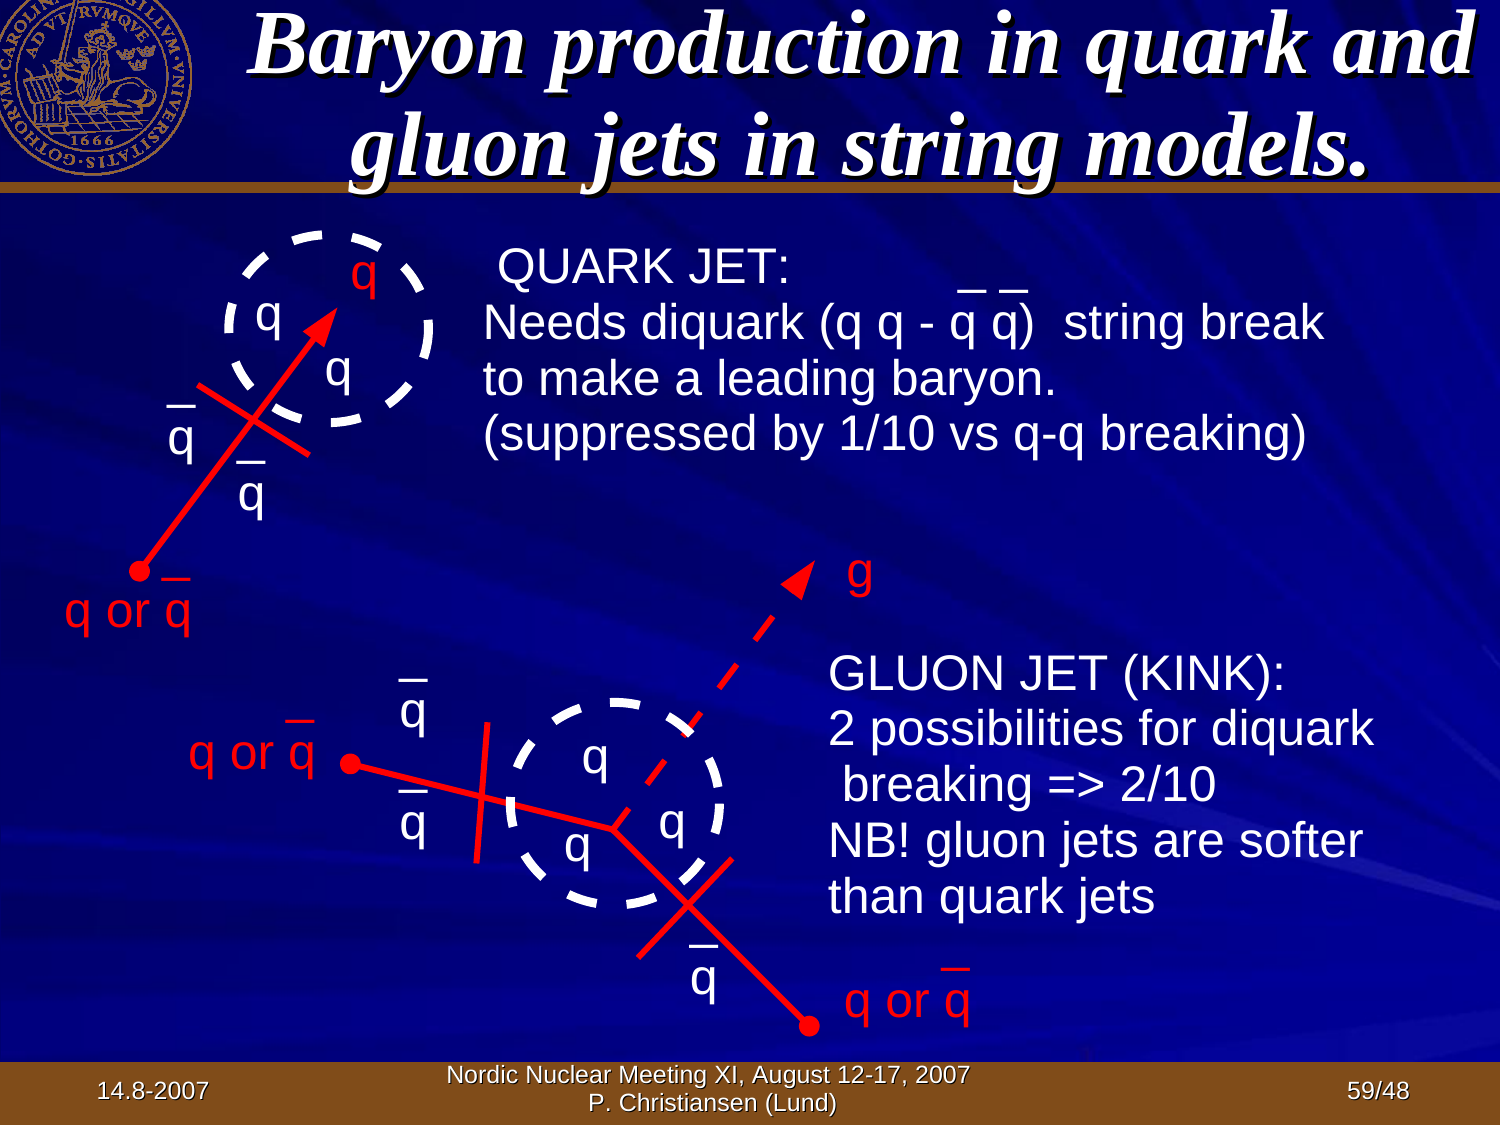

# Baryon production in quark and gluon jets in string models.
 QUARK JET: _ _
Needs diquark (q q - q q) string break
to make a leading baryon.
(suppressed by 1/10 vs q-q breaking)
q
q
 q
_
q _
 q
 _
q or q
g
_
q
_
q
GLUON JET (KINK):
2 possibilities for diquark
 breaking => 2/10
NB! gluon jets are softer
than quark jets
 _
q or q
q
q
q
_q
 _
q or q
59